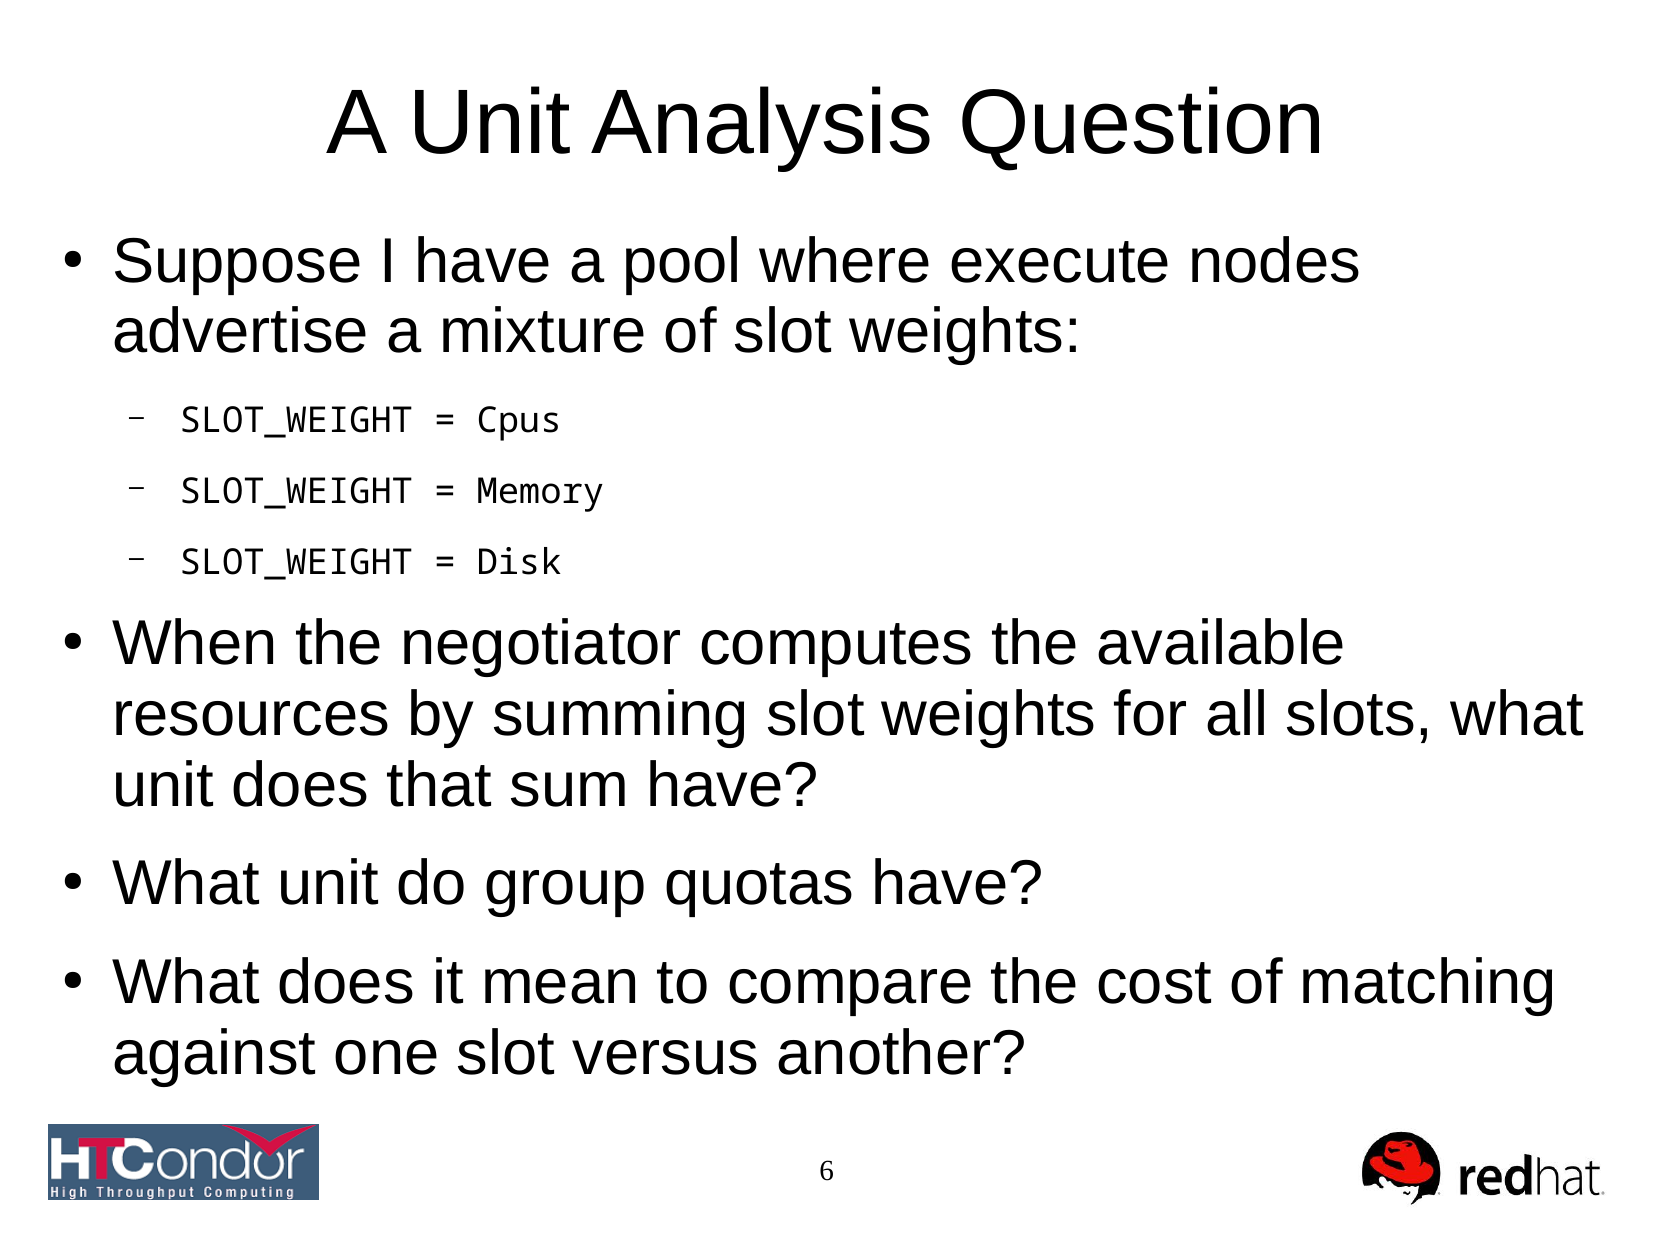

# A Unit Analysis Question
Suppose I have a pool where execute nodes advertise a mixture of slot weights:
SLOT_WEIGHT = Cpus
SLOT_WEIGHT = Memory
SLOT_WEIGHT = Disk
When the negotiator computes the available resources by summing slot weights for all slots, what unit does that sum have?
What unit do group quotas have?
What does it mean to compare the cost of matching against one slot versus another?
6